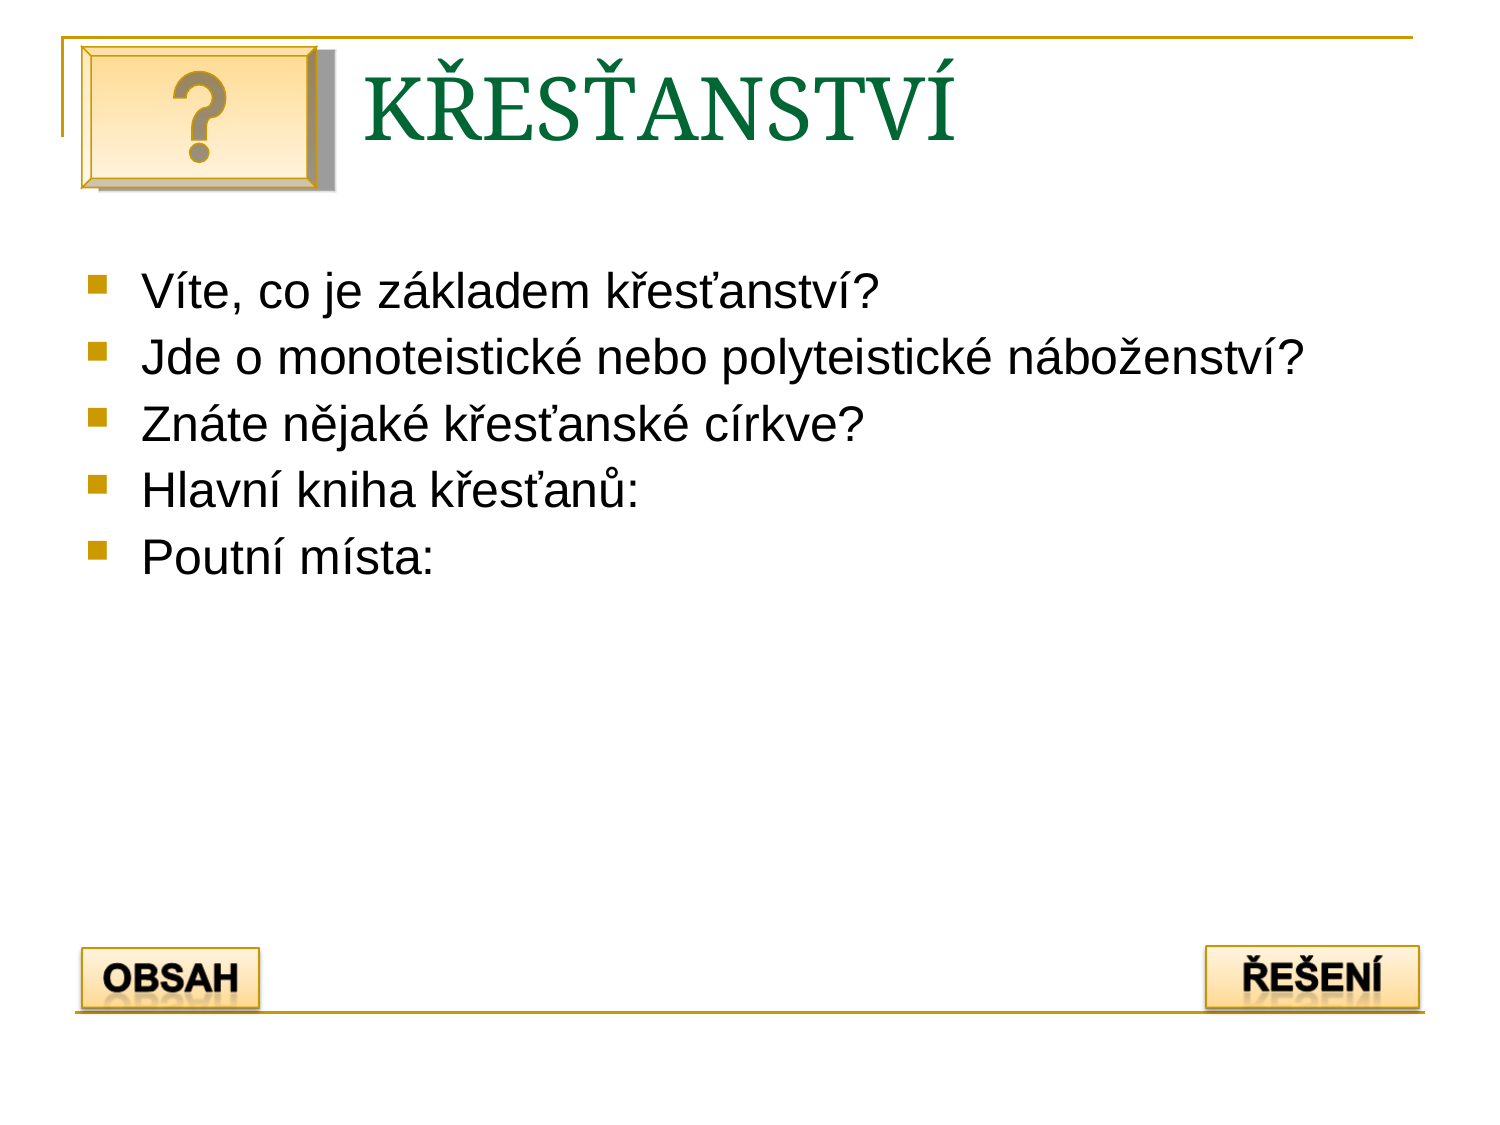

# KŘESŤANSTVÍ
Víte, co je základem křesťanství?
Jde o monoteistické nebo polyteistické náboženství?
Znáte nějaké křesťanské církve?
Hlavní kniha křesťanů:
Poutní místa: